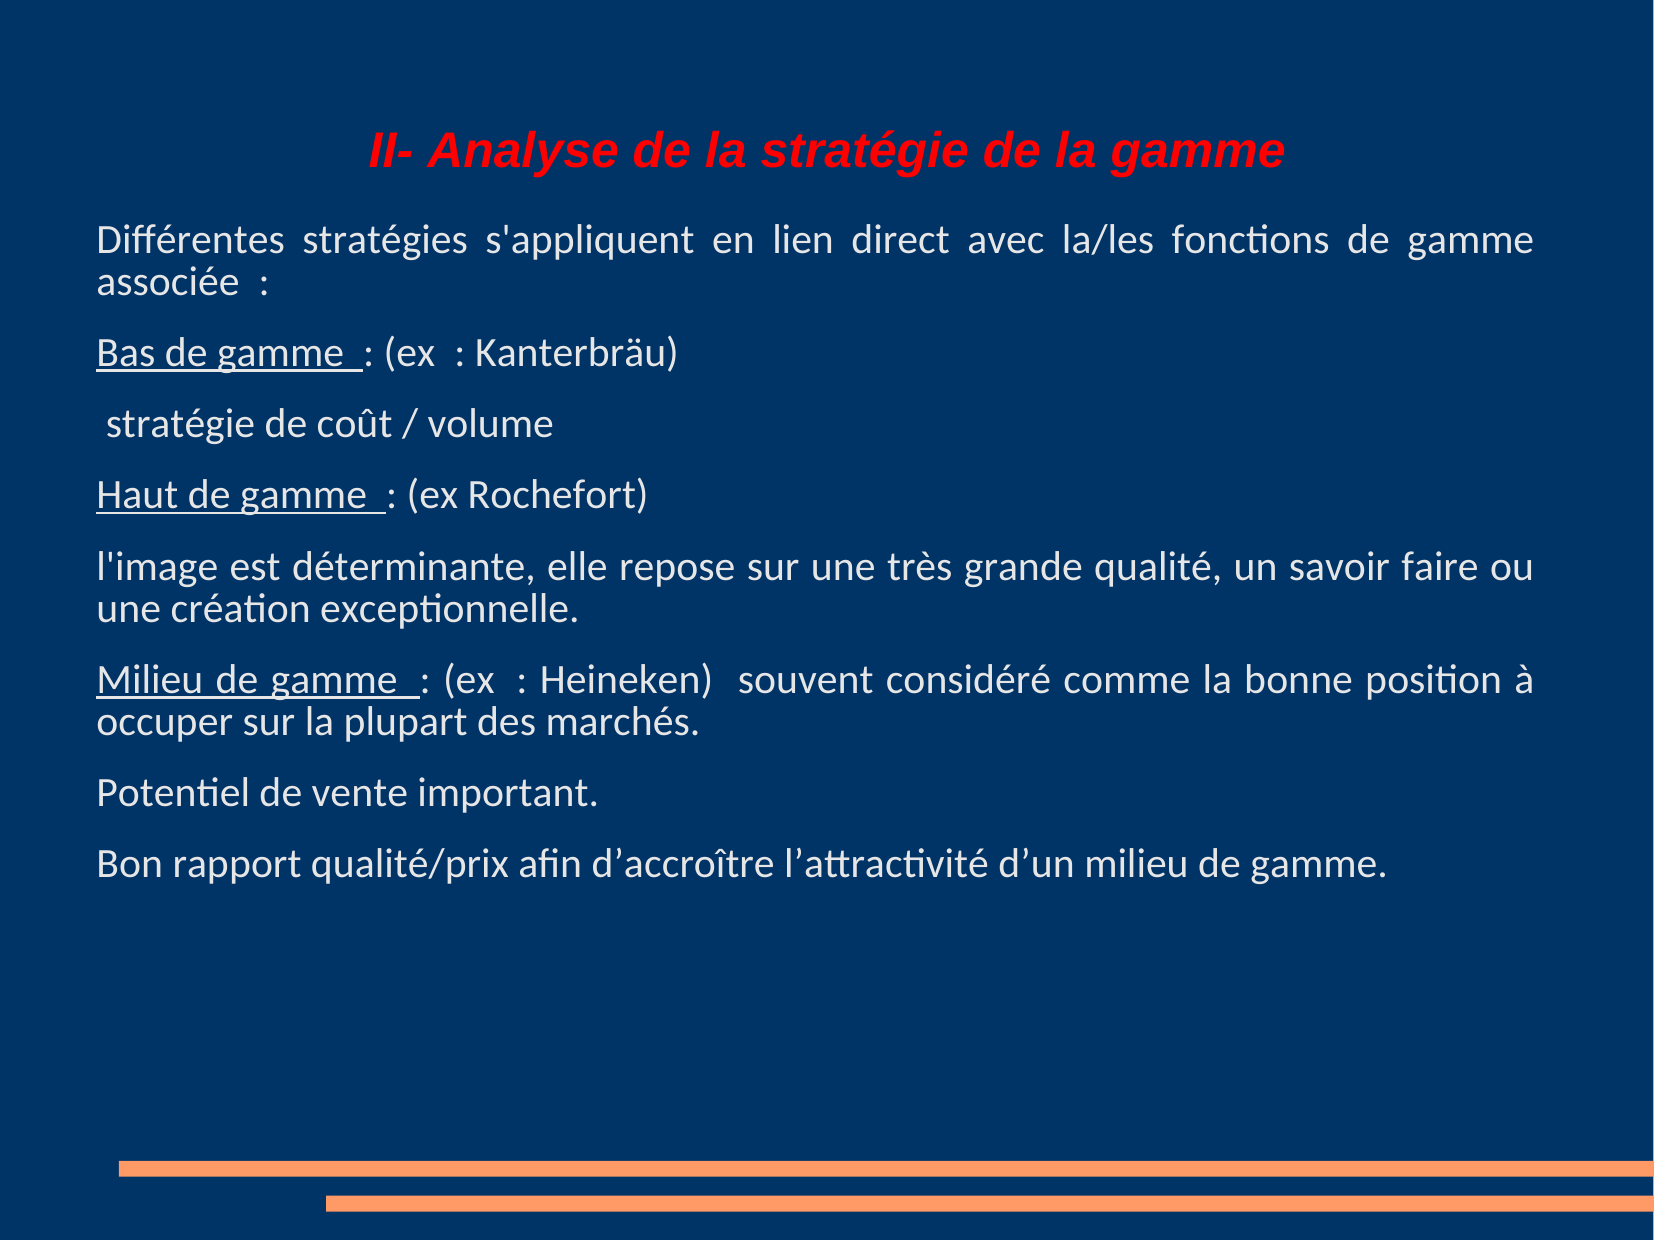

# II- Analyse de la stratégie de la gamme
Différentes stratégies s'appliquent en lien direct avec la/les fonctions de gamme associée  :
Bas de gamme  : (ex  : Kanterbräu)
 stratégie de coût / volume
Haut de gamme  : (ex Rochefort)
l'image est déterminante, elle repose sur une très grande qualité, un savoir faire ou une création exceptionnelle.
Milieu de gamme  : (ex  : Heineken) souvent considéré comme la bonne position à occuper sur la plupart des marchés.
Potentiel de vente important.
Bon rapport qualité/prix afin d’accroître l’attractivité d’un milieu de gamme.